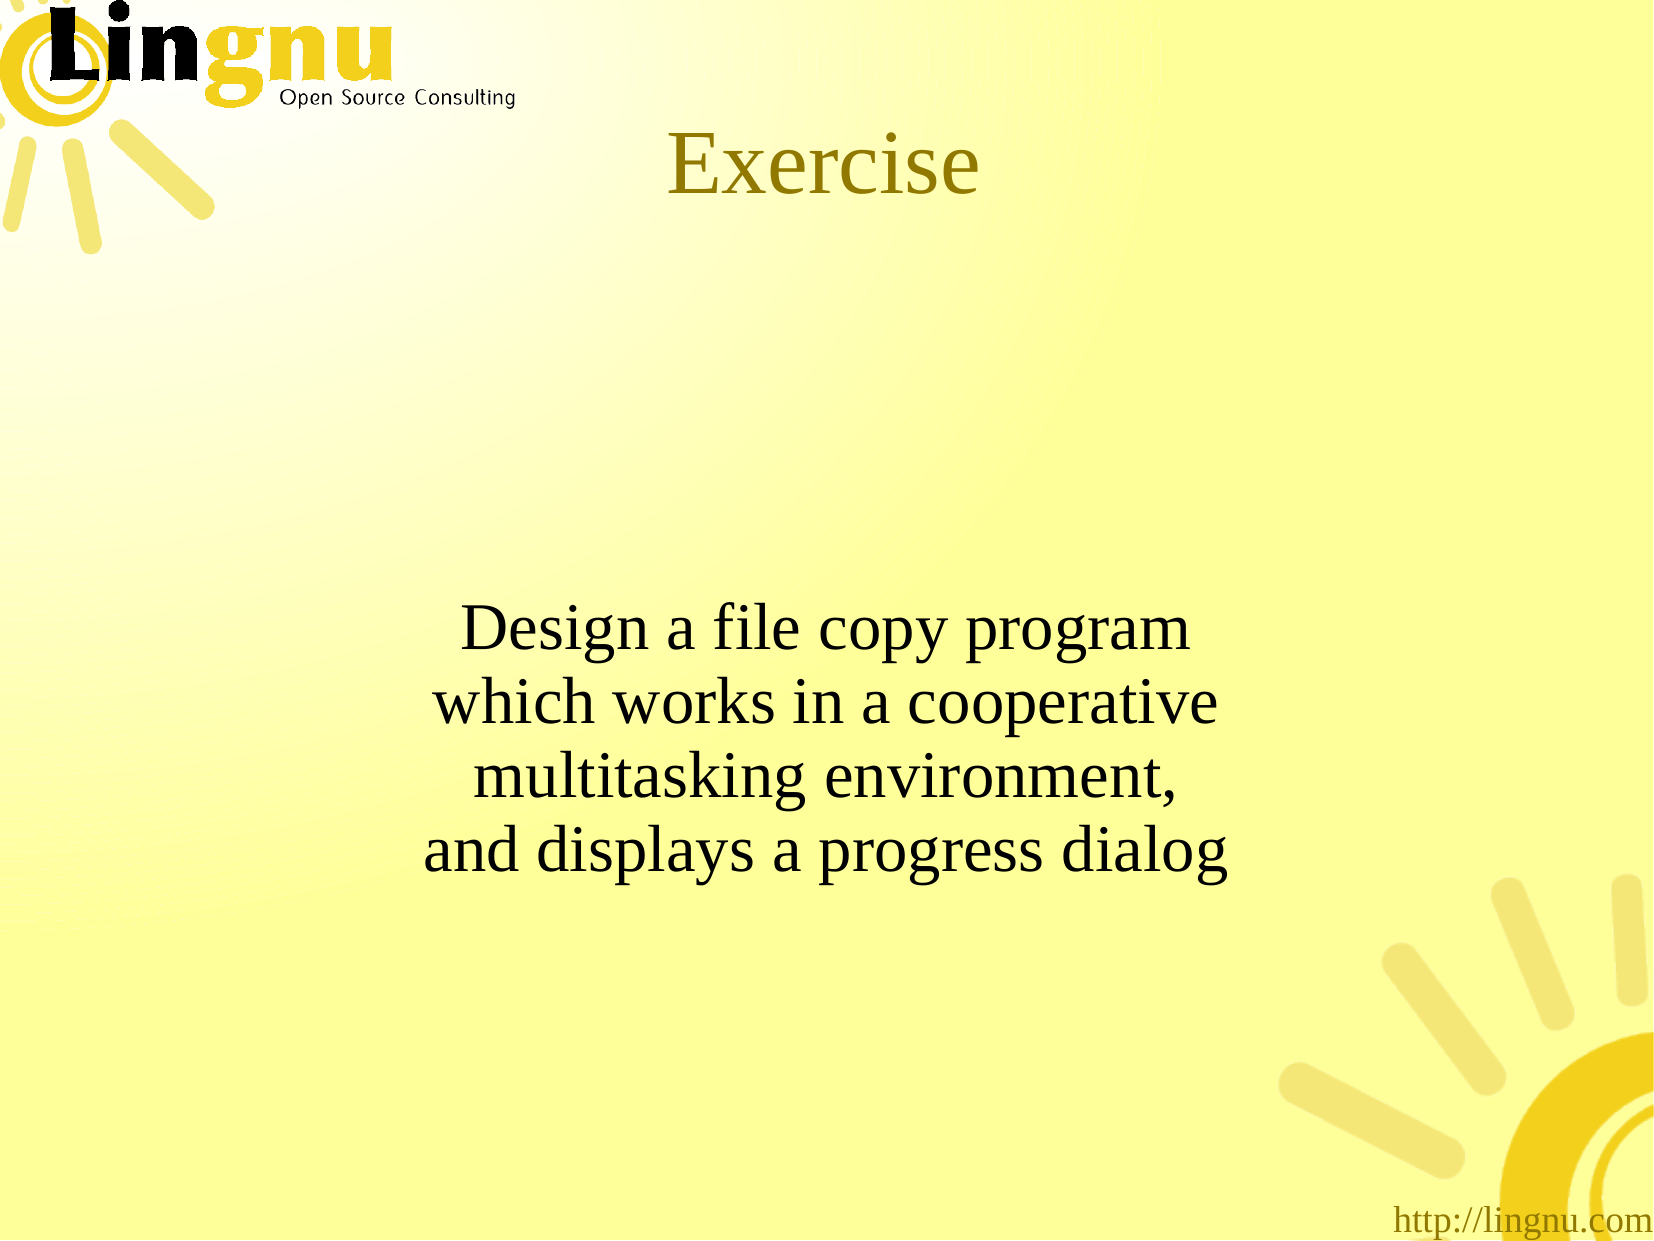

# Exercise
Design a file copy program
which works in a cooperative
multitasking environment,
and displays a progress dialog